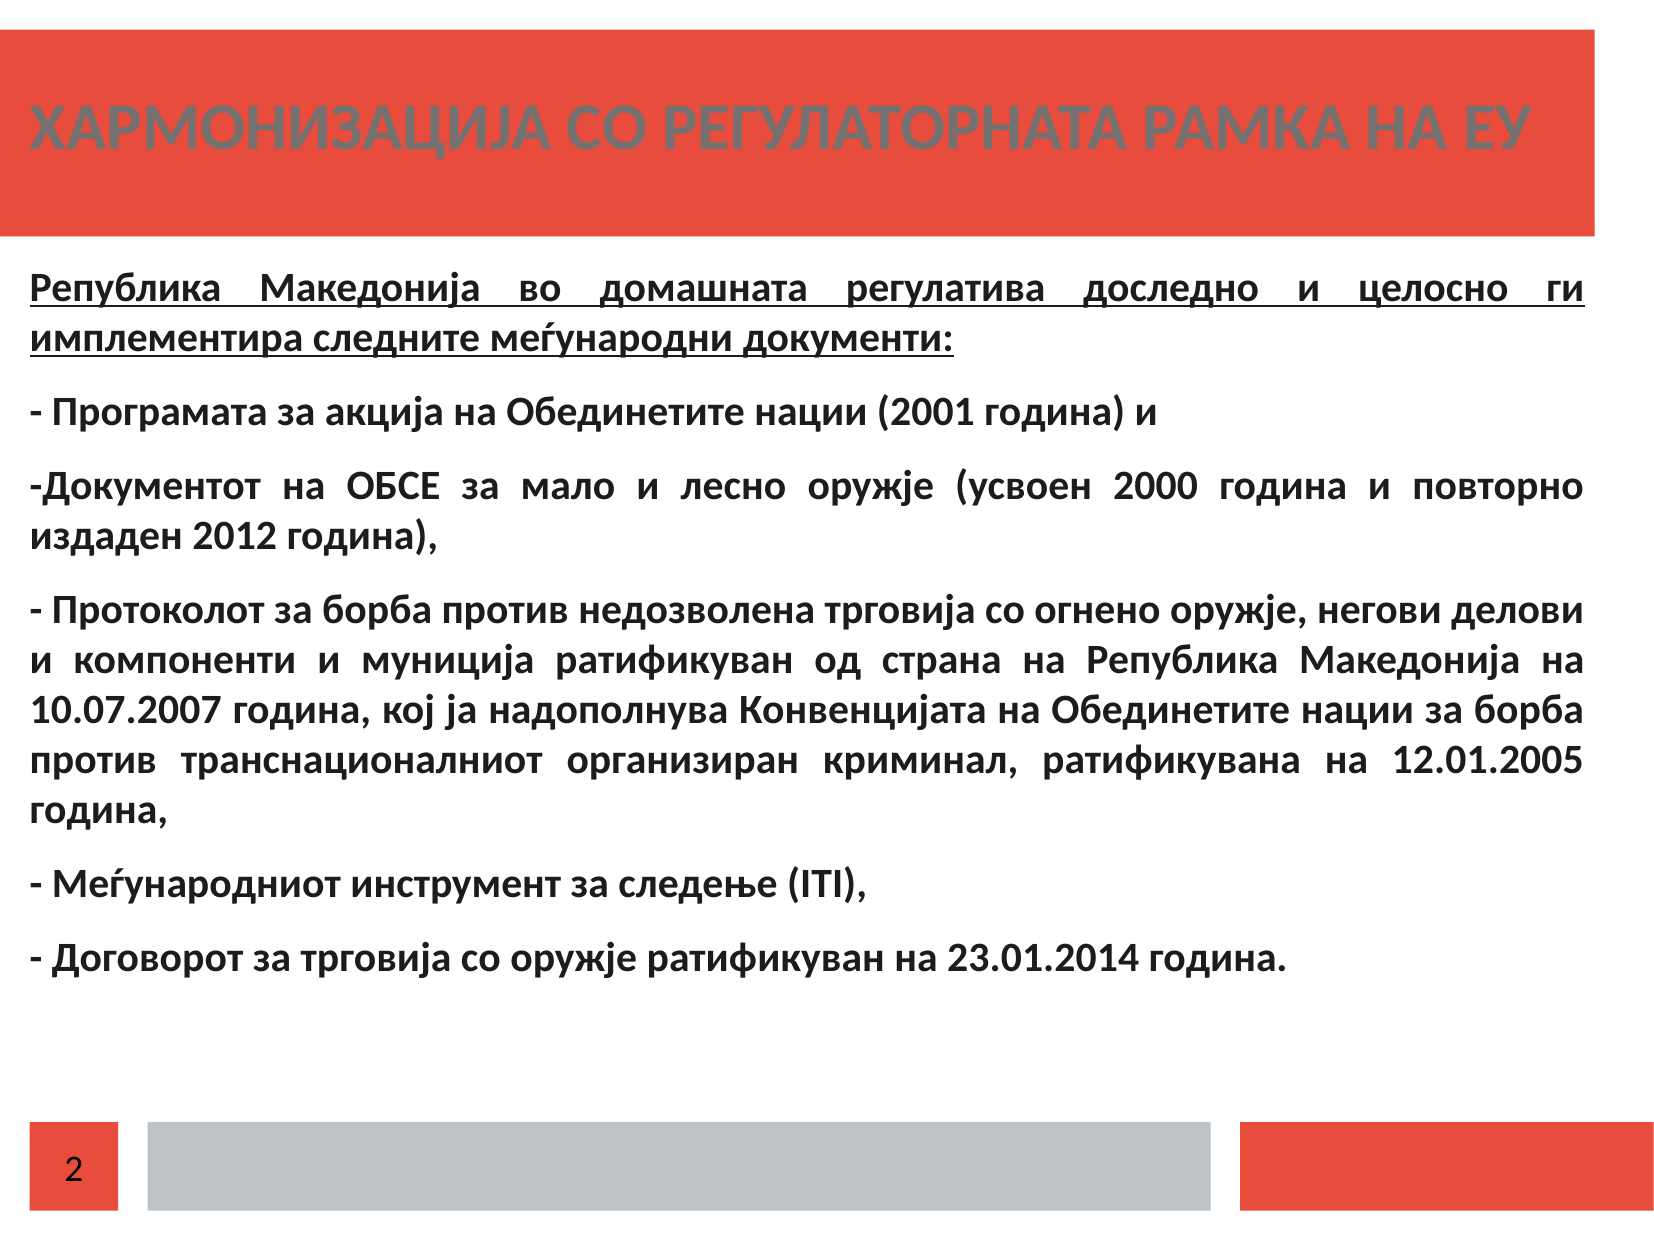

# ХАРМОНИЗАЦИЈА СО РЕГУЛАТОРНАТА РАМКА НА ЕУ
Република Македонија во домашната регулатива доследно и целосно ги имплементира следните меѓународни документи:
- Програмата за акција на Обединетите нации (2001 година) и
-Документот на ОБСЕ за мало и лесно оружје (усвоен 2000 година и повторно издаден 2012 година),
- Протоколот за борба против недозволена трговија со огнено оружје, негови делови и компоненти и муниција ратификуван од страна на Република Македонија на 10.07.2007 година, кој ја надополнува Конвенцијата на Обединетите нации за борба против транснационалниот организиран криминал, ратификувана на 12.01.2005 година,
- Меѓународниот инструмент за следење (ITI),
- Договорот за трговија со оружје ратификуван на 23.01.2014 година.
1